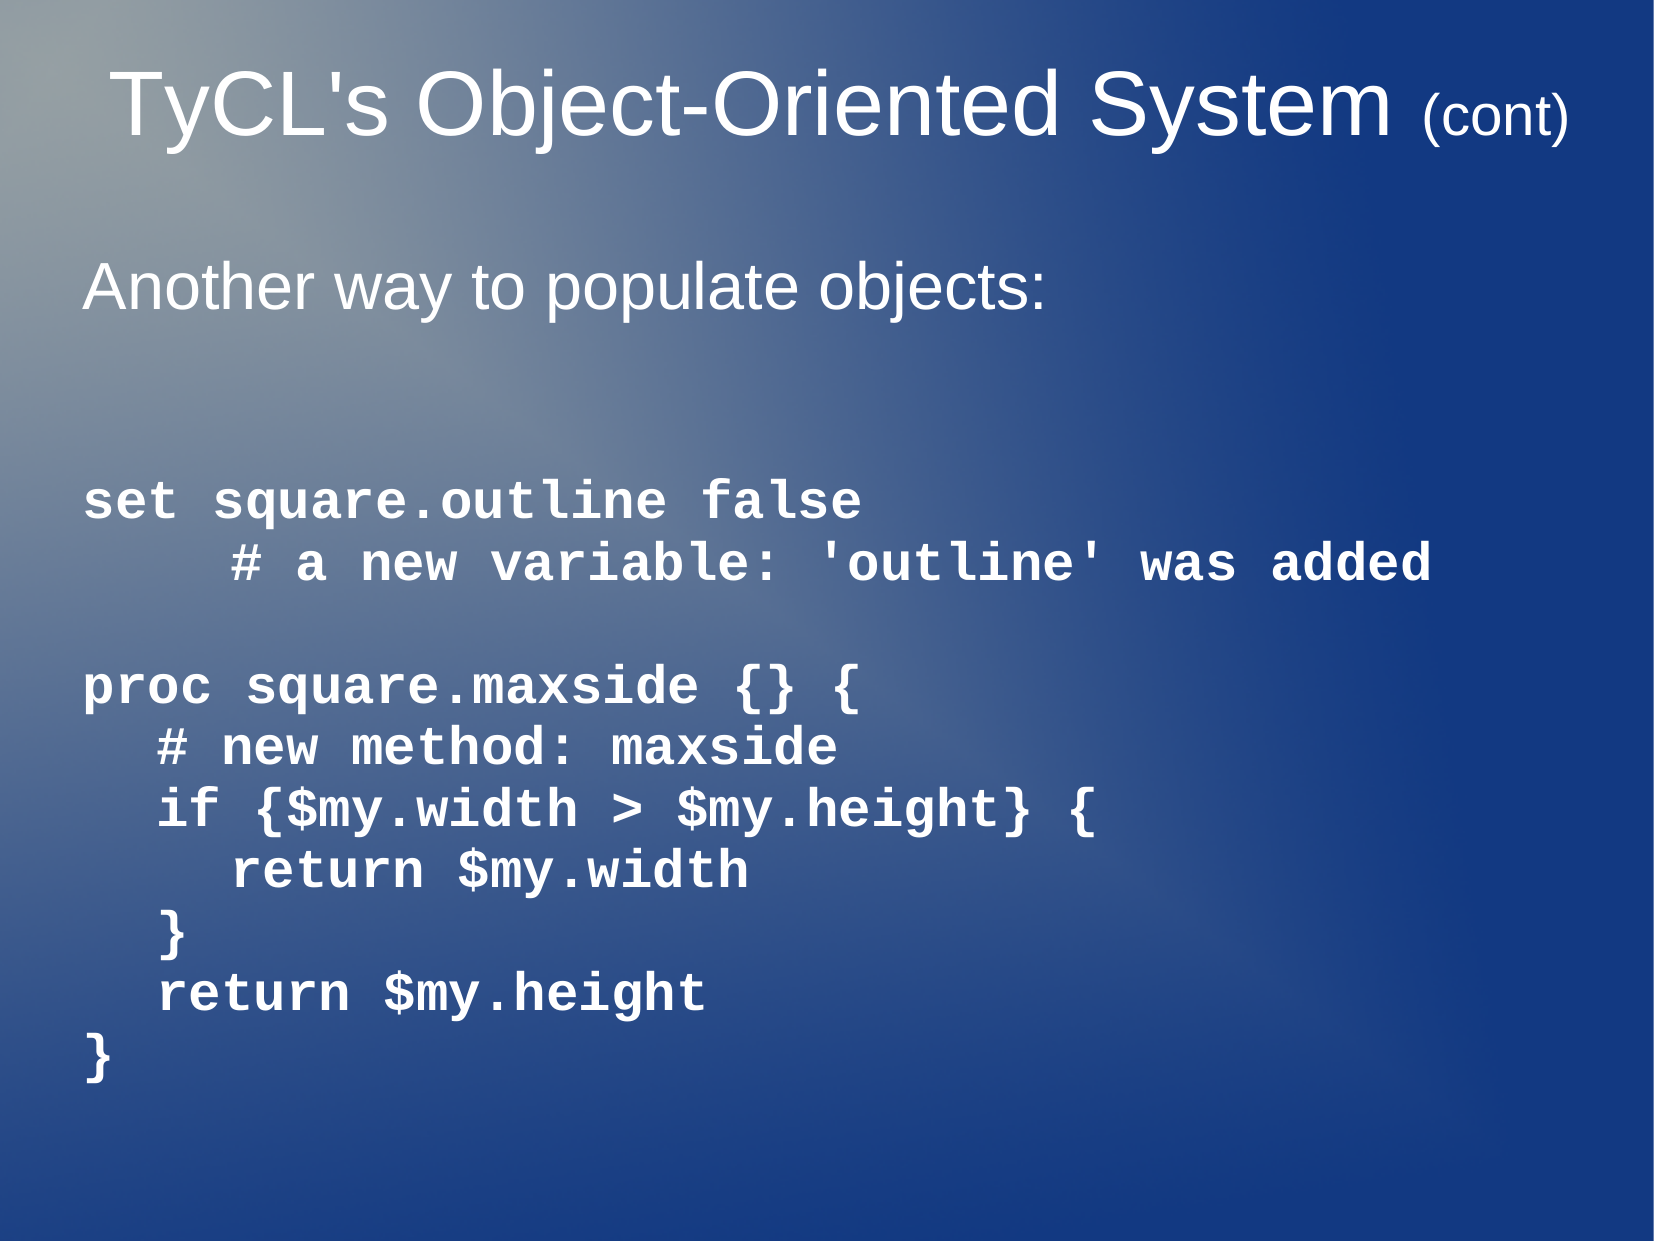

TyCL's Object-Oriented System (cont)
# Another way to populate objects:
set square.outline false
		# a new variable: 'outline' was added
proc square.maxside {} {
	# new method: maxside
	if {$my.width > $my.height} {
		return $my.width
	}
	return $my.height
}